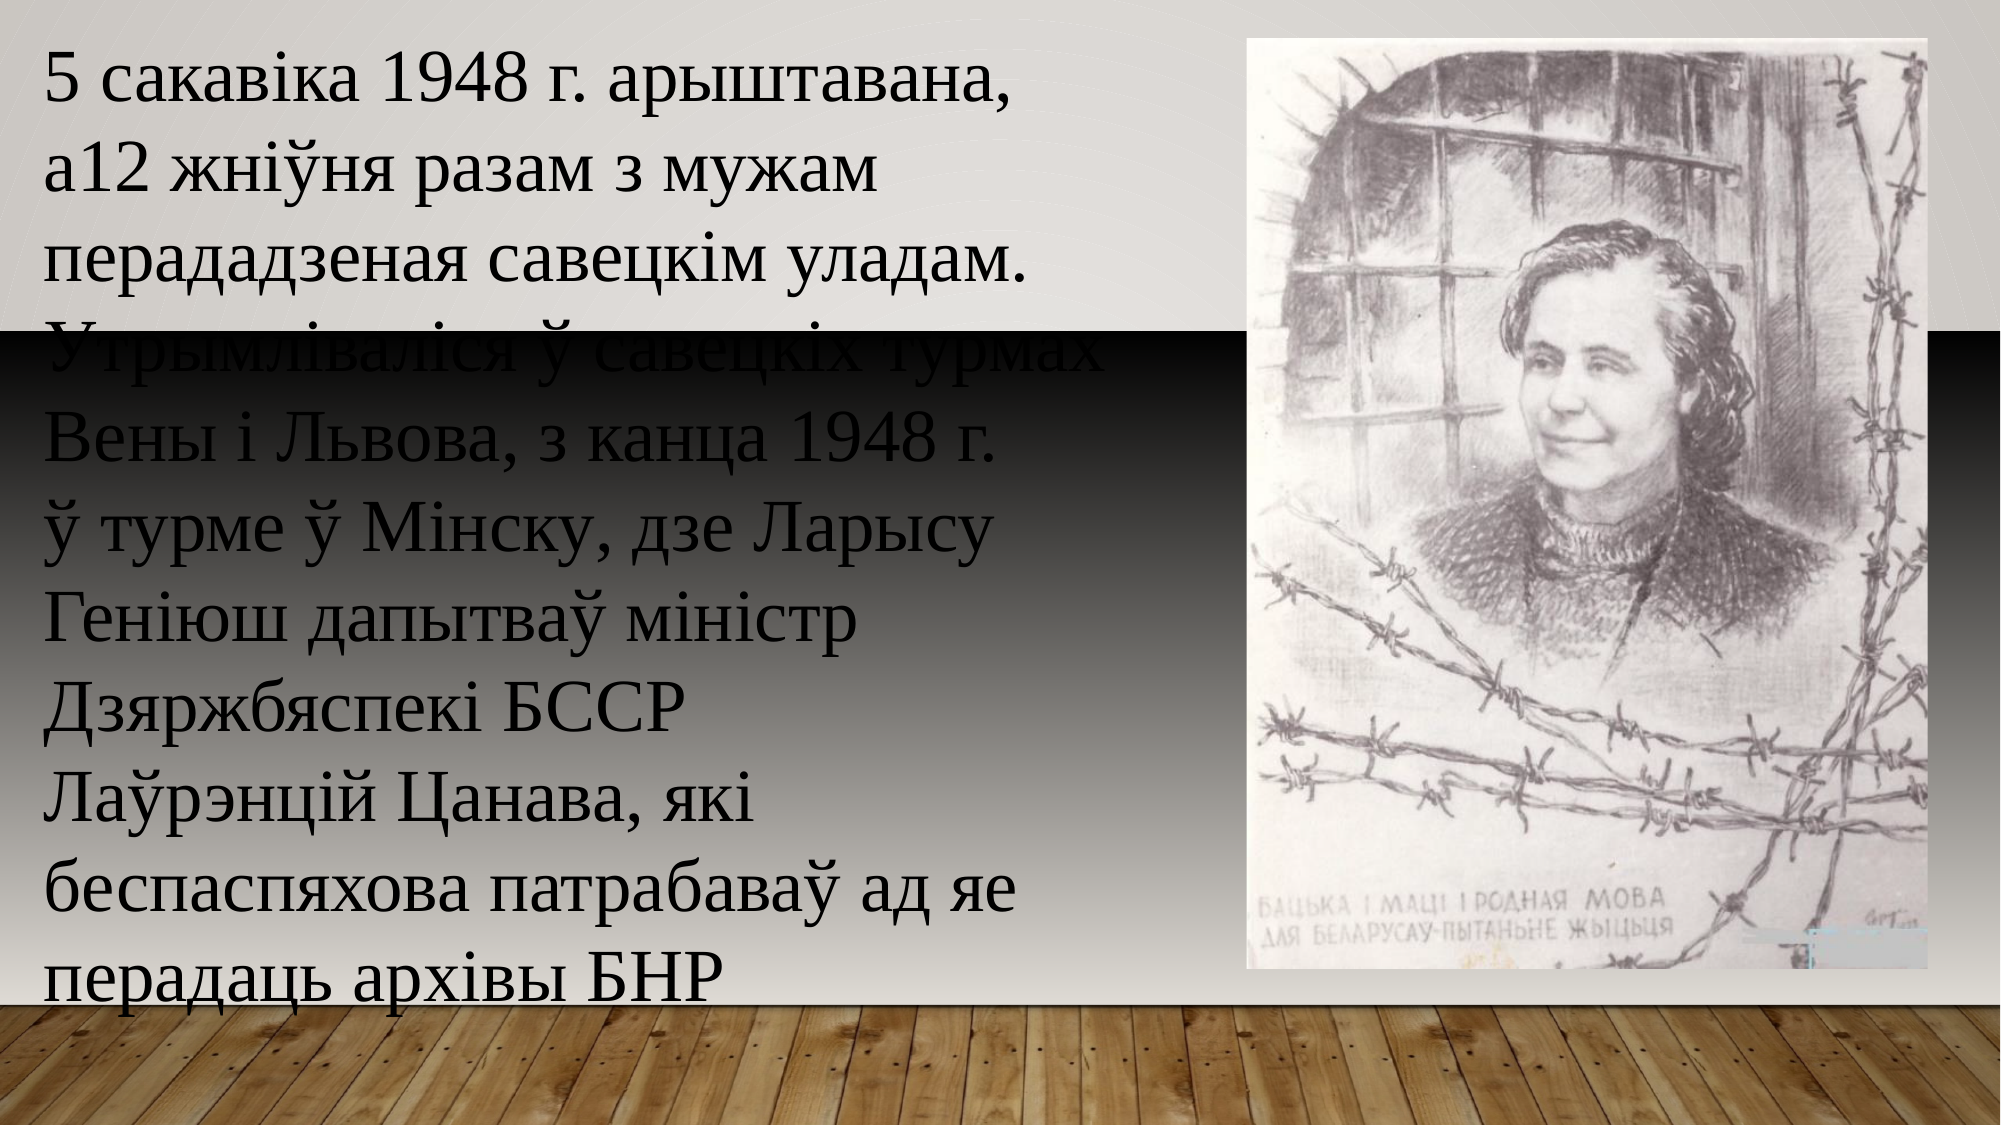

5 сакавіка 1948 г. арыштавана,
а12 жніўня разам з мужам перададзеная савецкім уладам. Утрымліваліся ў савецкіх турмах Вены і Львова, з канца 1948 г.
ў турме ў Мінску, дзе Ларысу Геніюш дапытваў міністр Дзяржбяспекі БССР Лаўрэнцій Цанава, які беспаспяхова патрабаваў ад яе перадаць архівы БНР